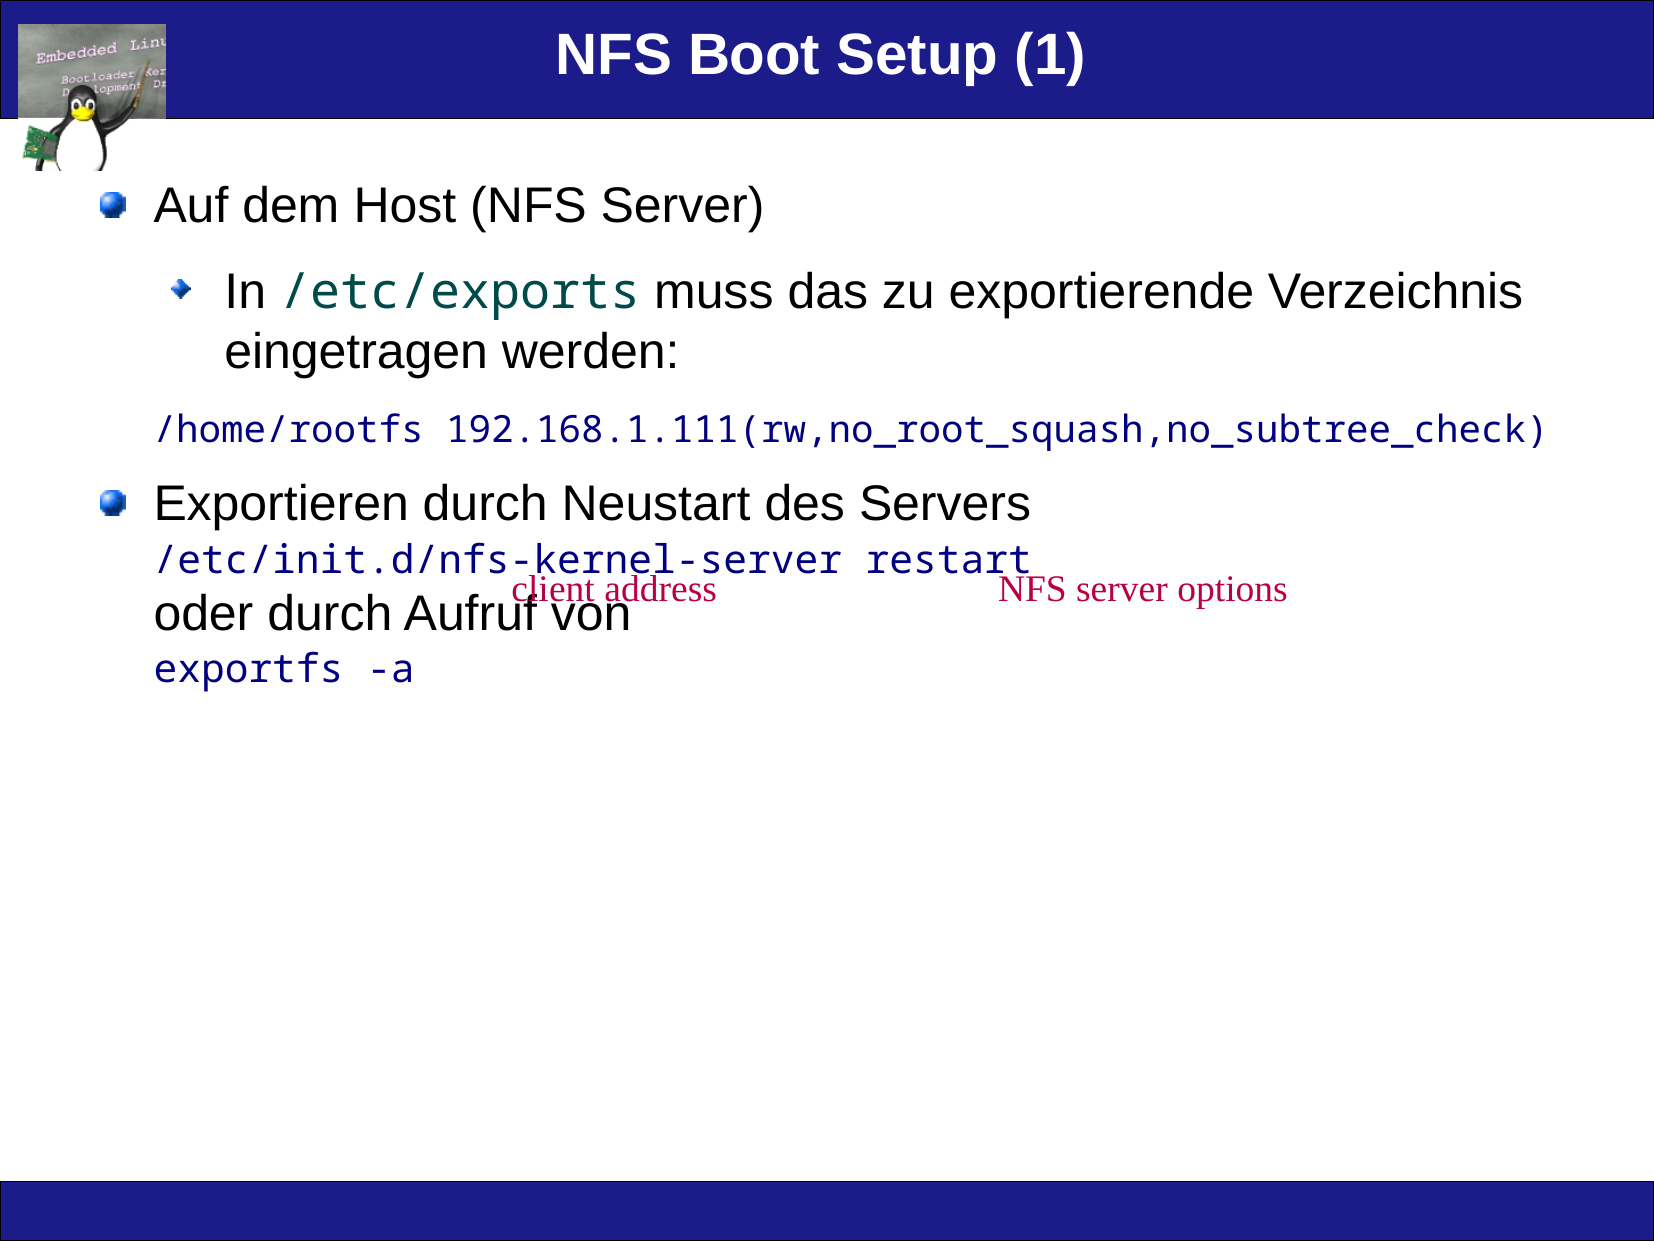

# NFS Boot Setup (1)
Auf dem Host (NFS Server)
In /etc/exports muss das zu exportierende Verzeichnis eingetragen werden:
/home/rootfs 192.168.1.111(rw,no_root_squash,no_subtree_check)
Exportieren durch Neustart des Servers
/etc/init.d/nfs-kernel-server restart
oder durch Aufruf von
exportfs -a
client address
NFS server options